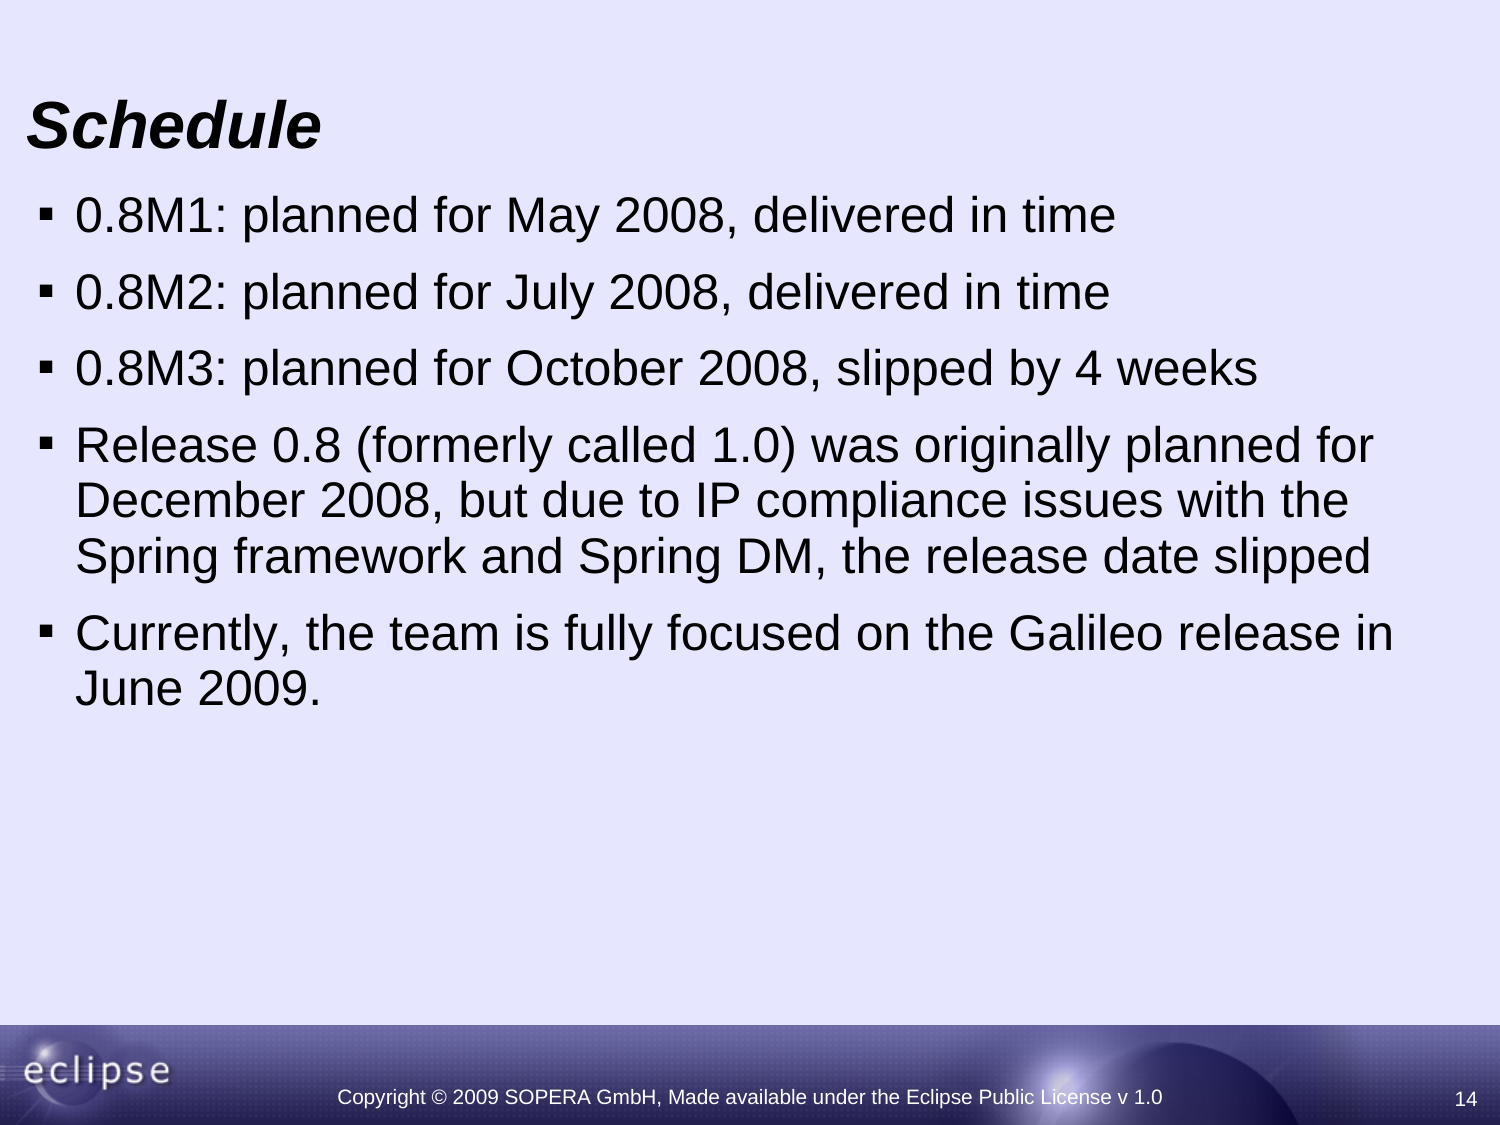

# Schedule
0.8M1: planned for May 2008, delivered in time
0.8M2: planned for July 2008, delivered in time
0.8M3: planned for October 2008, slipped by 4 weeks
Release 0.8 (formerly called 1.0) was originally planned for December 2008, but due to IP compliance issues with the Spring framework and Spring DM, the release date slipped
Currently, the team is fully focused on the Galileo release in June 2009.